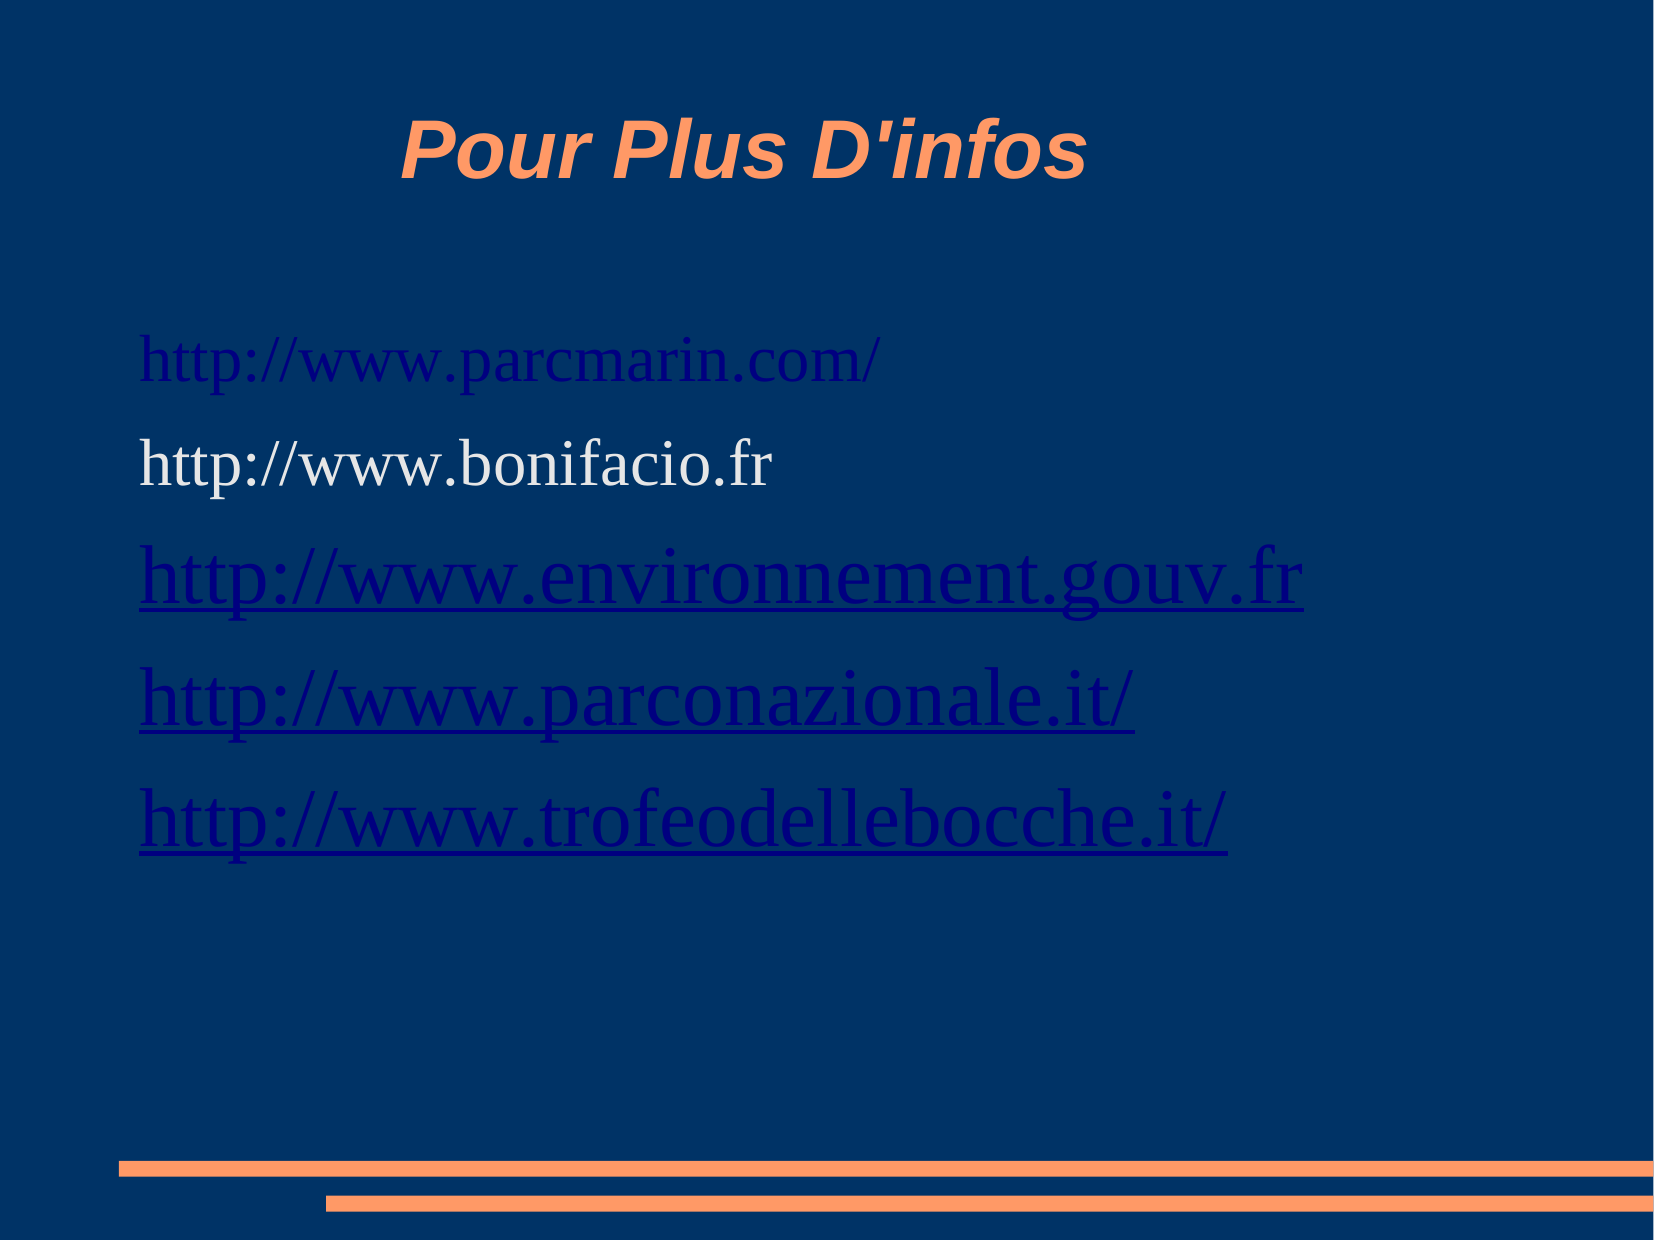

# Pour Plus D'infos
http://www.parcmarin.com/
http://www.bonifacio.fr
http://www.environnement.gouv.fr
http://www.parconazionale.it/
http://www.trofeodellebocche.it/